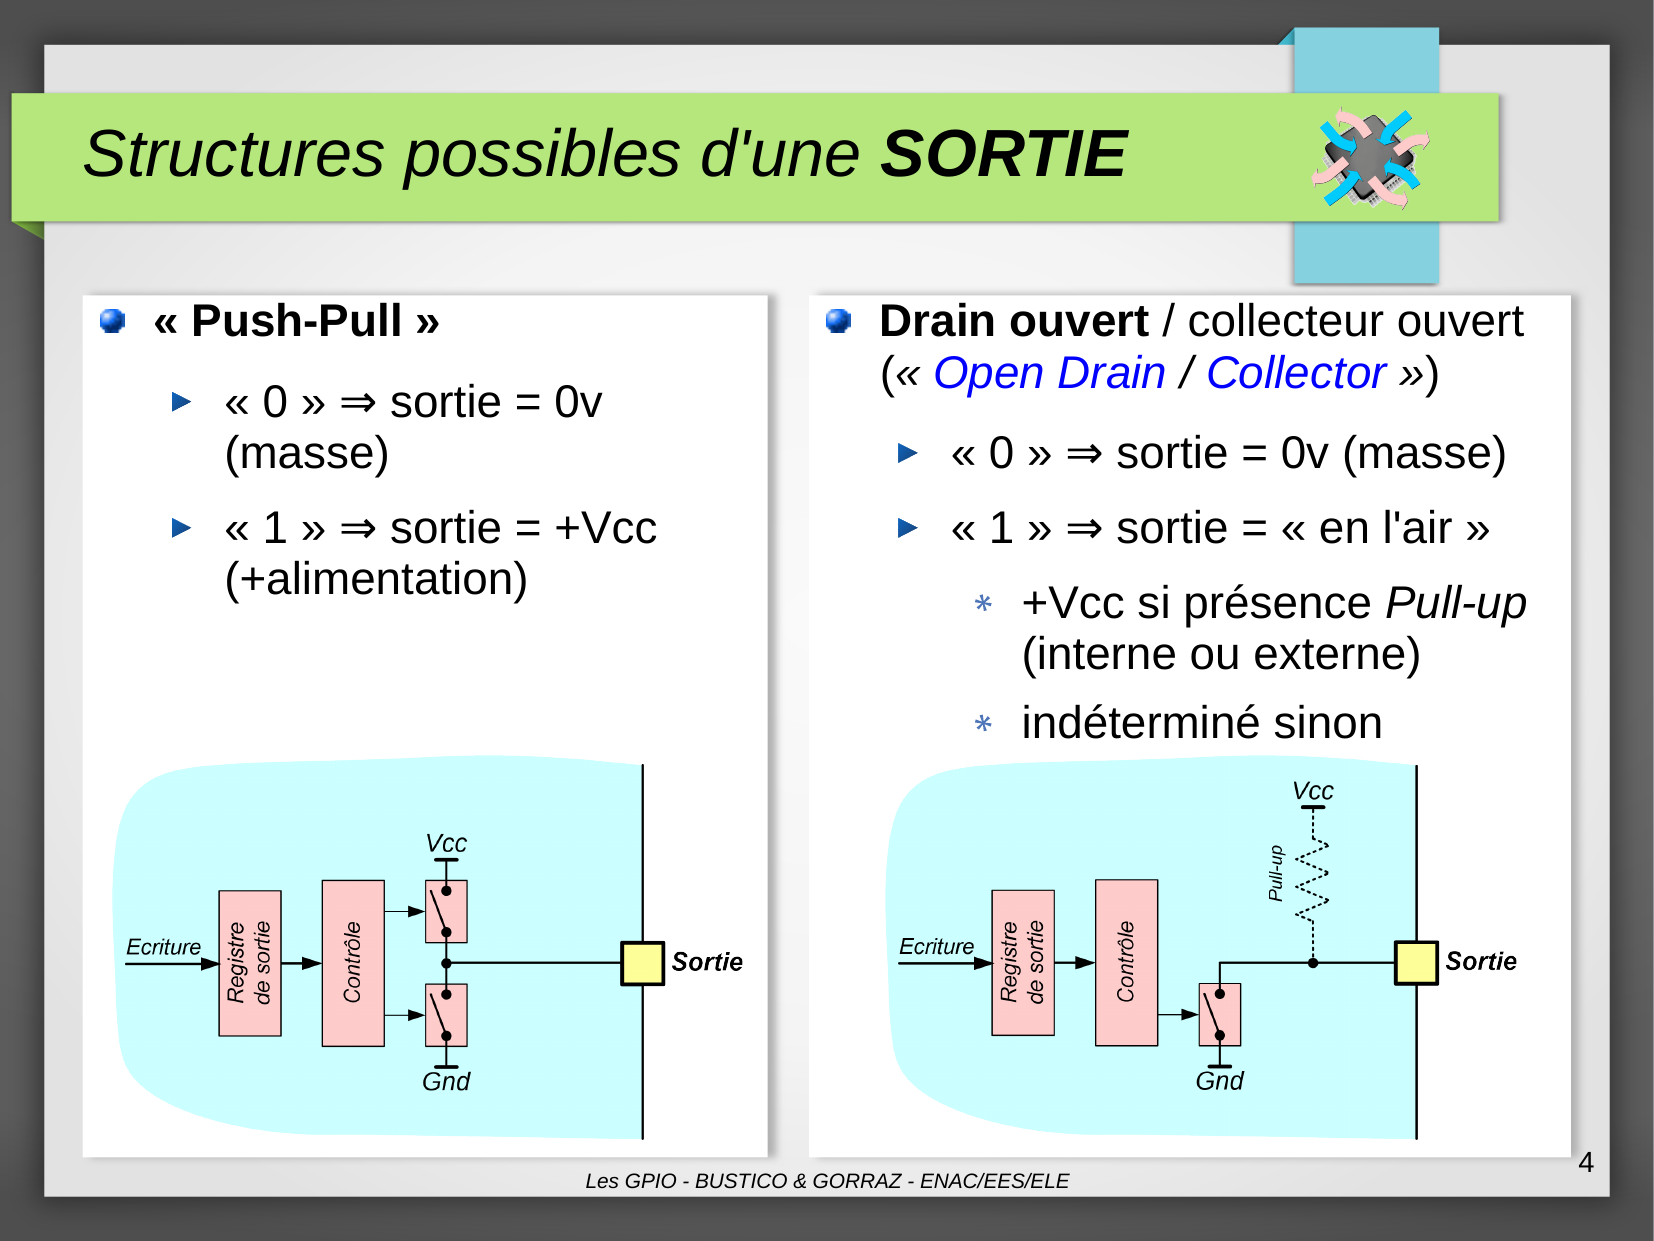

# Structures possibles d'une SORTIE
« Push-Pull »
« 0 » ⇒ sortie = 0v
(masse)
« 1 » ⇒ sortie = +Vcc (+alimentation)
Drain ouvert / collecteur ouvert
(« Open Drain / Collector »)
« 0 » ⇒ sortie = 0v (masse)
« 1 » ⇒ sortie = « en l'air »
+Vcc si présence Pull-up (interne ou externe)
indéterminé sinon
4
Les GPIO - BUSTICO & GORRAZ - ENAC/EES/ELE